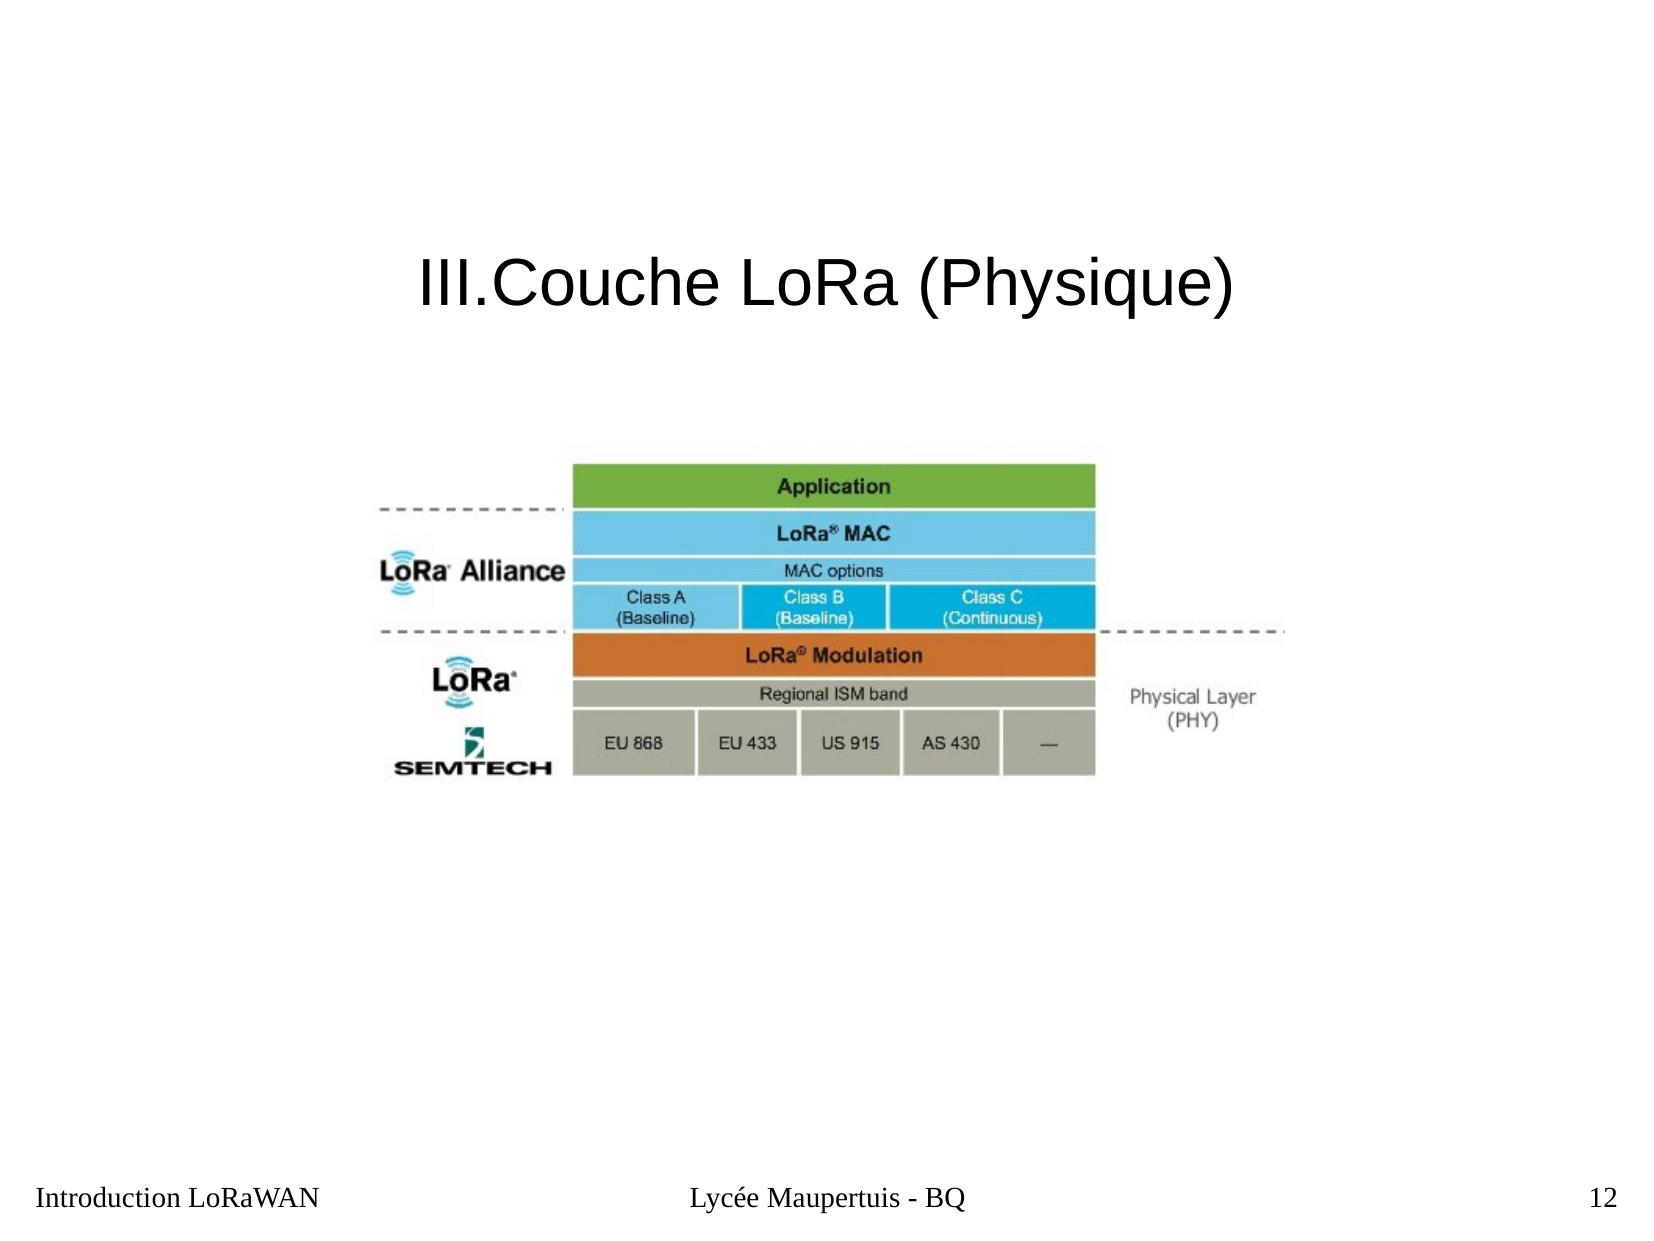

# Couche LoRa (Physique)
Introduction LoRaWAN
Lycée Maupertuis - BQ
12